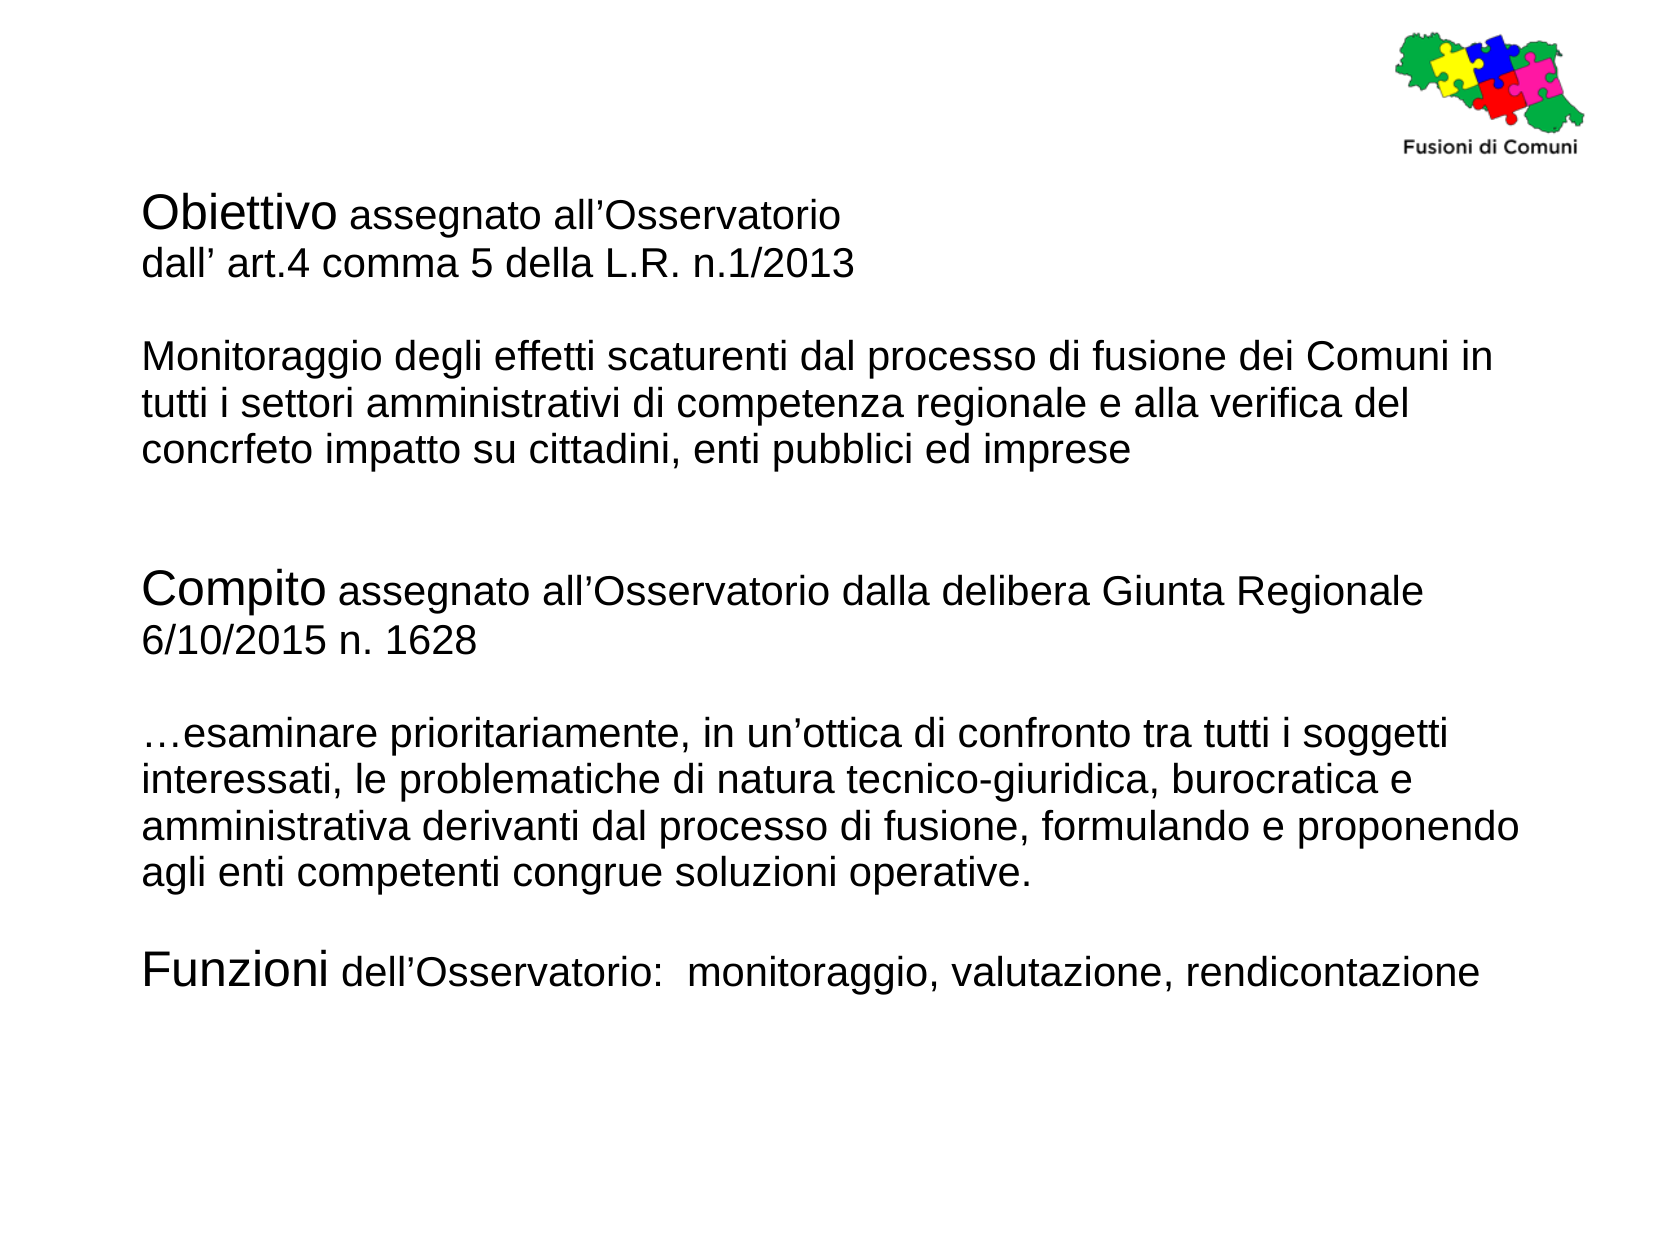

Obiettivo assegnato all’Osservatorio
dall’ art.4 comma 5 della L.R. n.1/2013
Monitoraggio degli effetti scaturenti dal processo di fusione dei Comuni in tutti i settori amministrativi di competenza regionale e alla verifica del concrfeto impatto su cittadini, enti pubblici ed imprese
Compito assegnato all’Osservatorio dalla delibera Giunta Regionale 6/10/2015 n. 1628
…esaminare prioritariamente, in un’ottica di confronto tra tutti i soggetti interessati, le problematiche di natura tecnico-giuridica, burocratica e amministrativa derivanti dal processo di fusione, formulando e proponendo agli enti competenti congrue soluzioni operative.
Funzioni dell’Osservatorio: monitoraggio, valutazione, rendicontazione